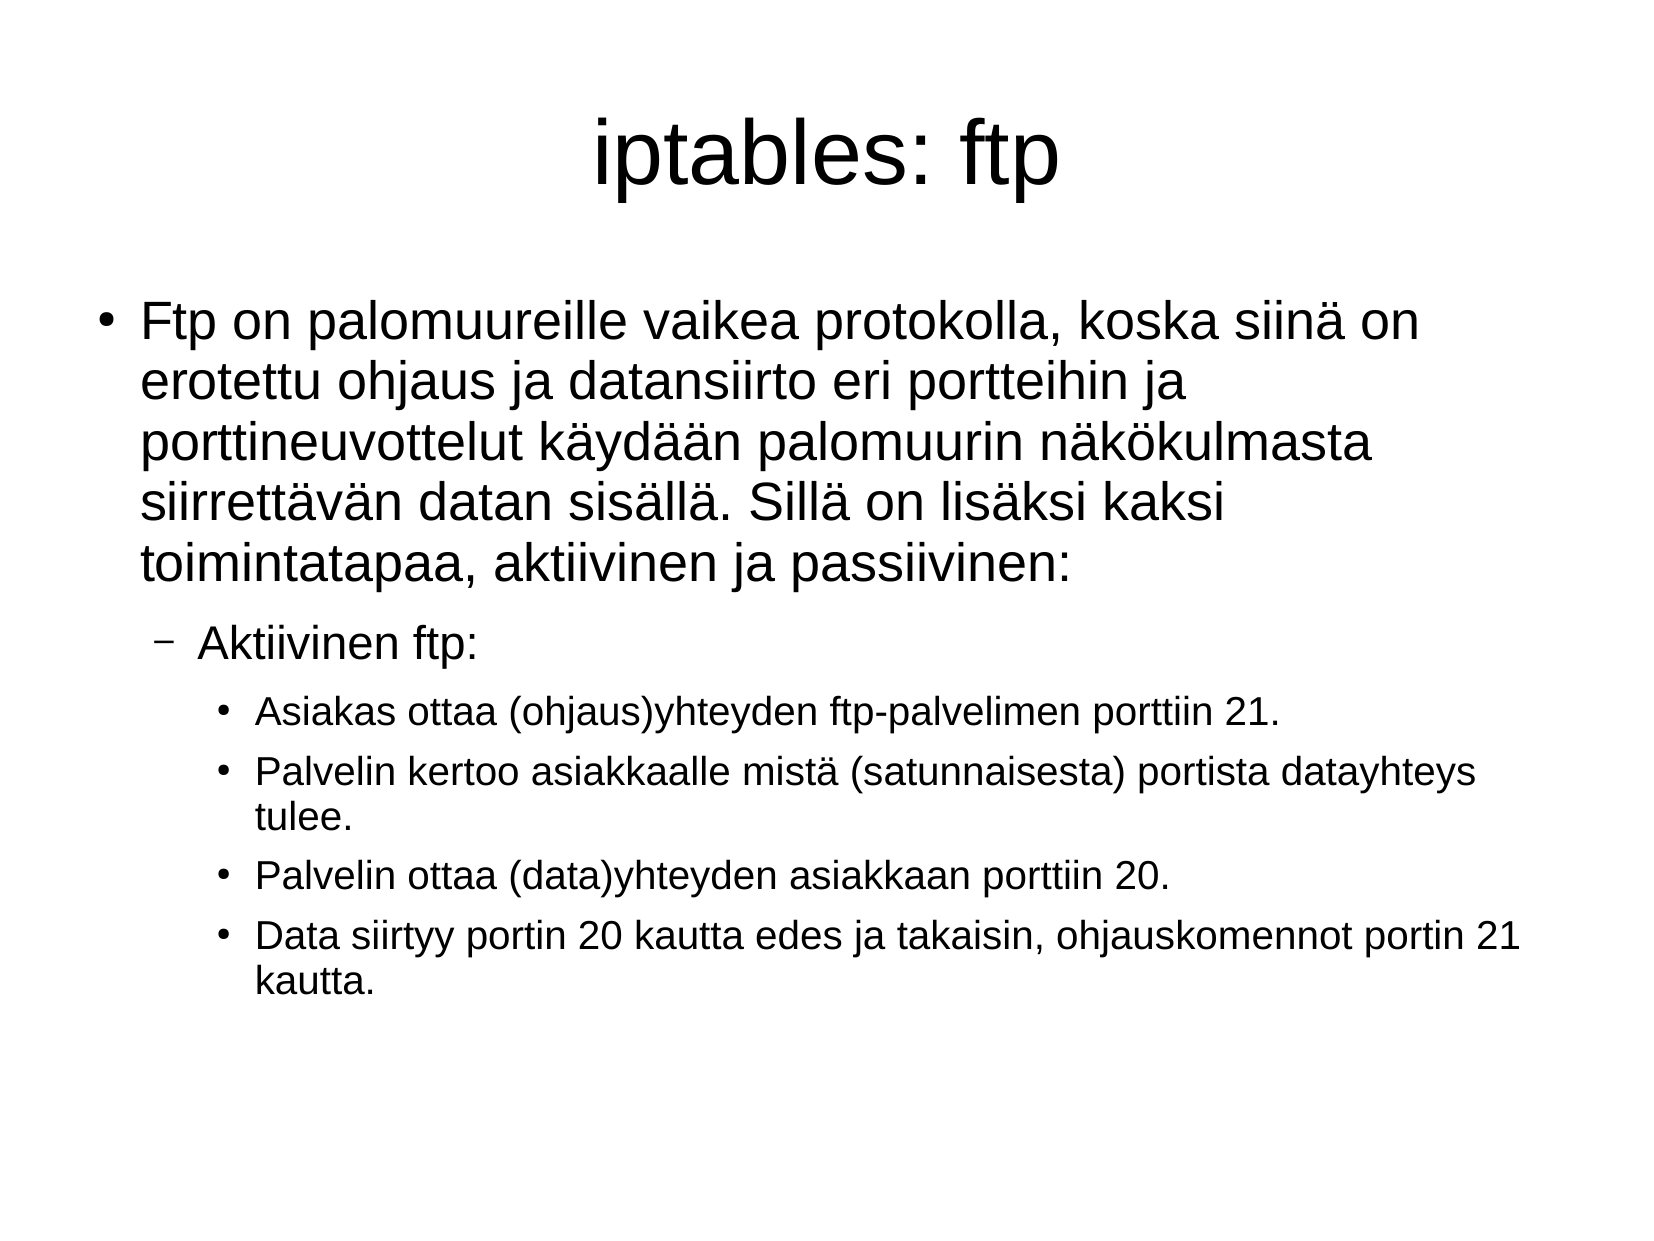

# iptables: ftp
Ftp on palomuureille vaikea protokolla, koska siinä on erotettu ohjaus ja datansiirto eri portteihin ja porttineuvottelut käydään palomuurin näkökulmasta siirrettävän datan sisällä. Sillä on lisäksi kaksi toimintatapaa, aktiivinen ja passiivinen:
Aktiivinen ftp:
Asiakas ottaa (ohjaus)yhteyden ftp-palvelimen porttiin 21.
Palvelin kertoo asiakkaalle mistä (satunnaisesta) portista datayhteys tulee.
Palvelin ottaa (data)yhteyden asiakkaan porttiin 20.
Data siirtyy portin 20 kautta edes ja takaisin, ohjauskomennot portin 21 kautta.